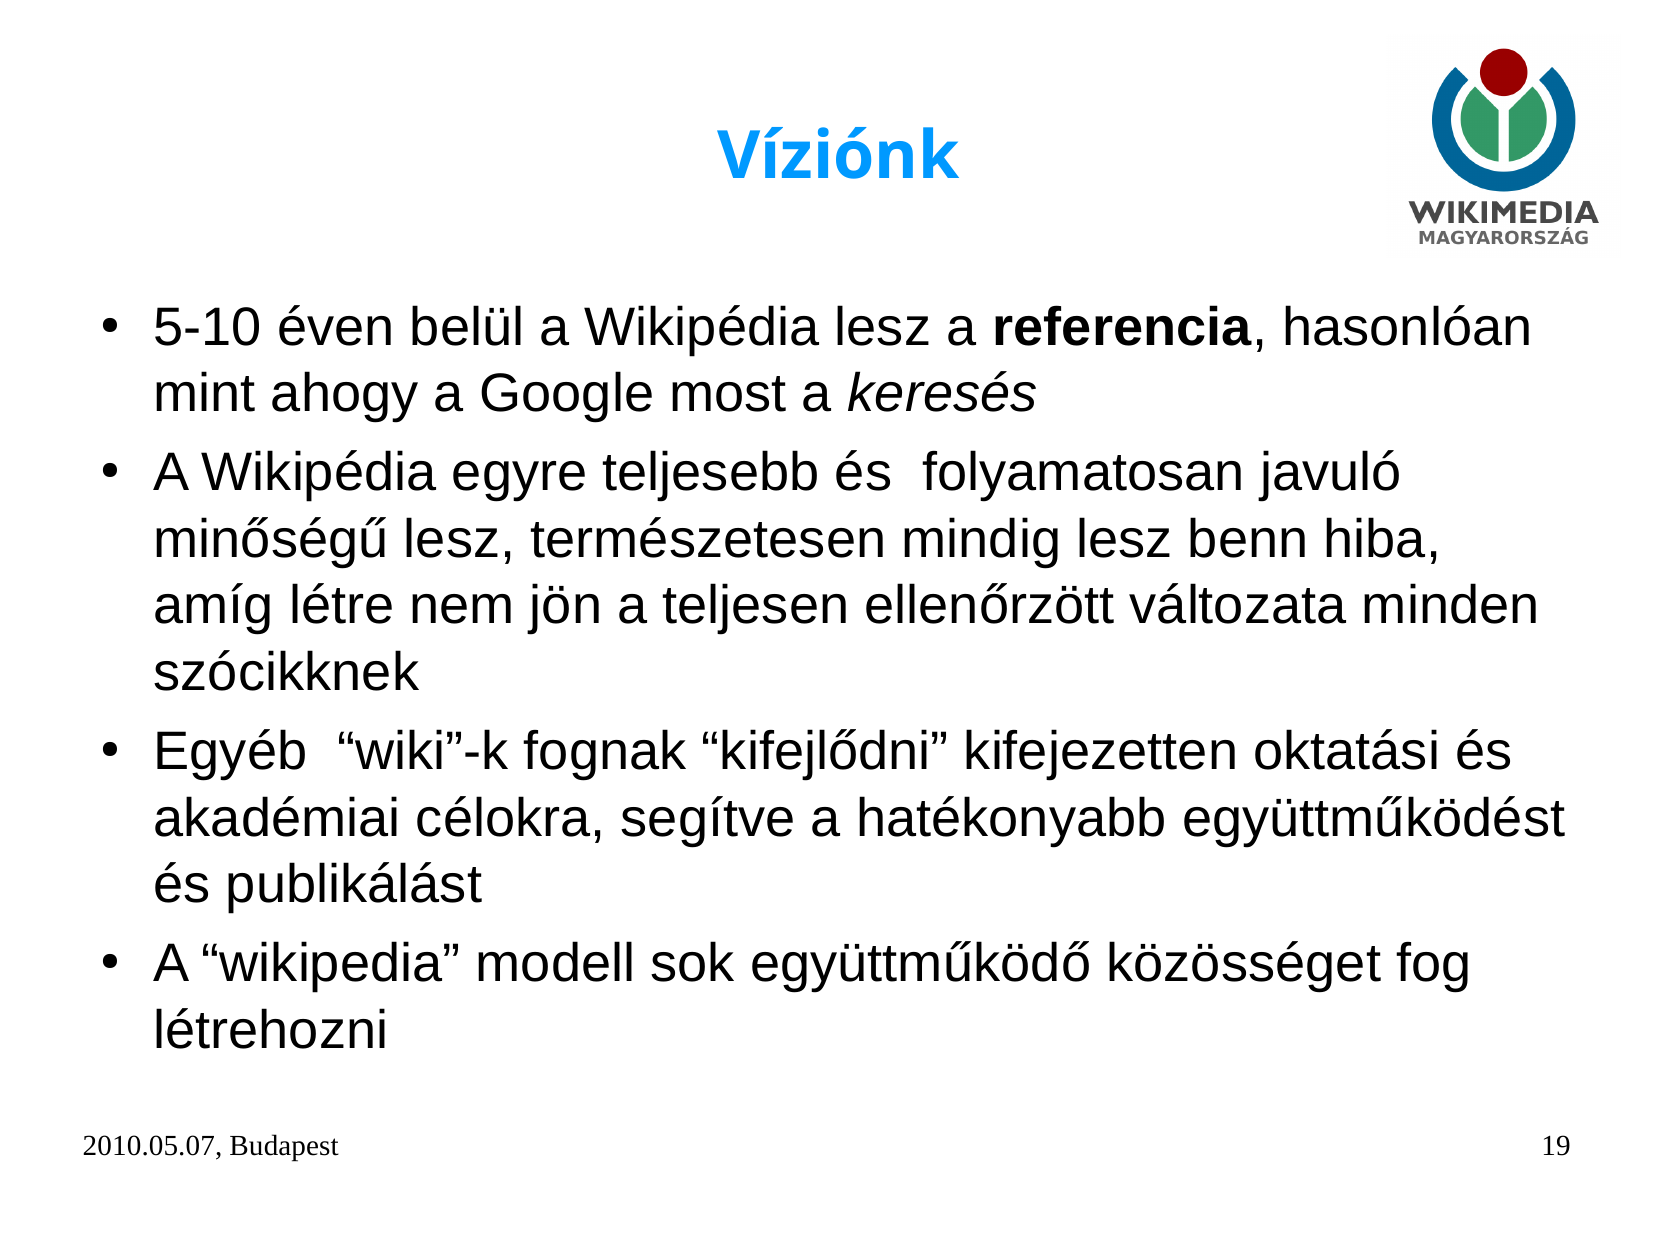

# Víziónk
5-10 éven belül a Wikipédia lesz a referencia, hasonlóan mint ahogy a Google most a keresés
A Wikipédia egyre teljesebb és folyamatosan javuló minőségű lesz, természetesen mindig lesz benn hiba, amíg létre nem jön a teljesen ellenőrzött változata minden szócikknek
Egyéb “wiki”-k fognak “kifejlődni” kifejezetten oktatási és akadémiai célokra, segítve a hatékonyabb együttműködést és publikálást
A “wikipedia” modell sok együttműködő közösséget fog létrehozni
2010.05.07, Budapest
19